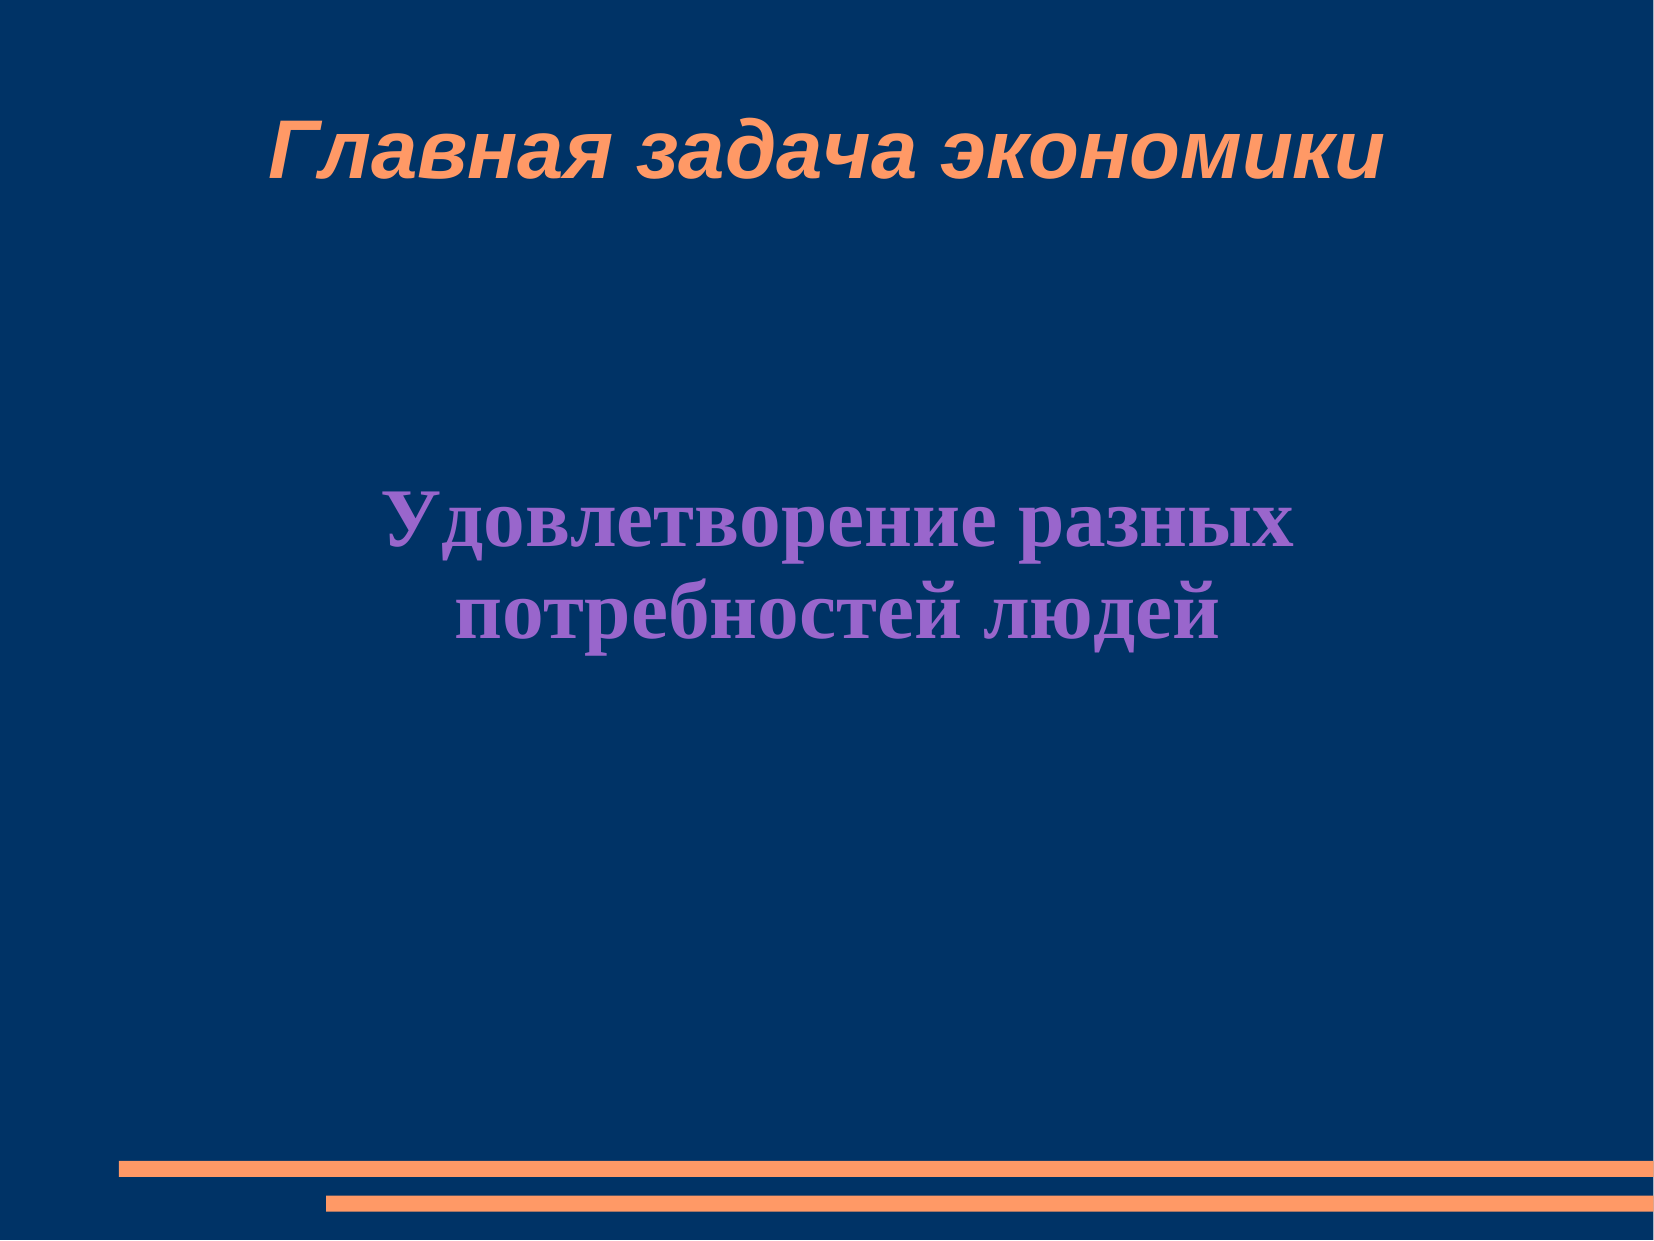

# Главная задача экономики
Удовлетворение разных потребностей людей